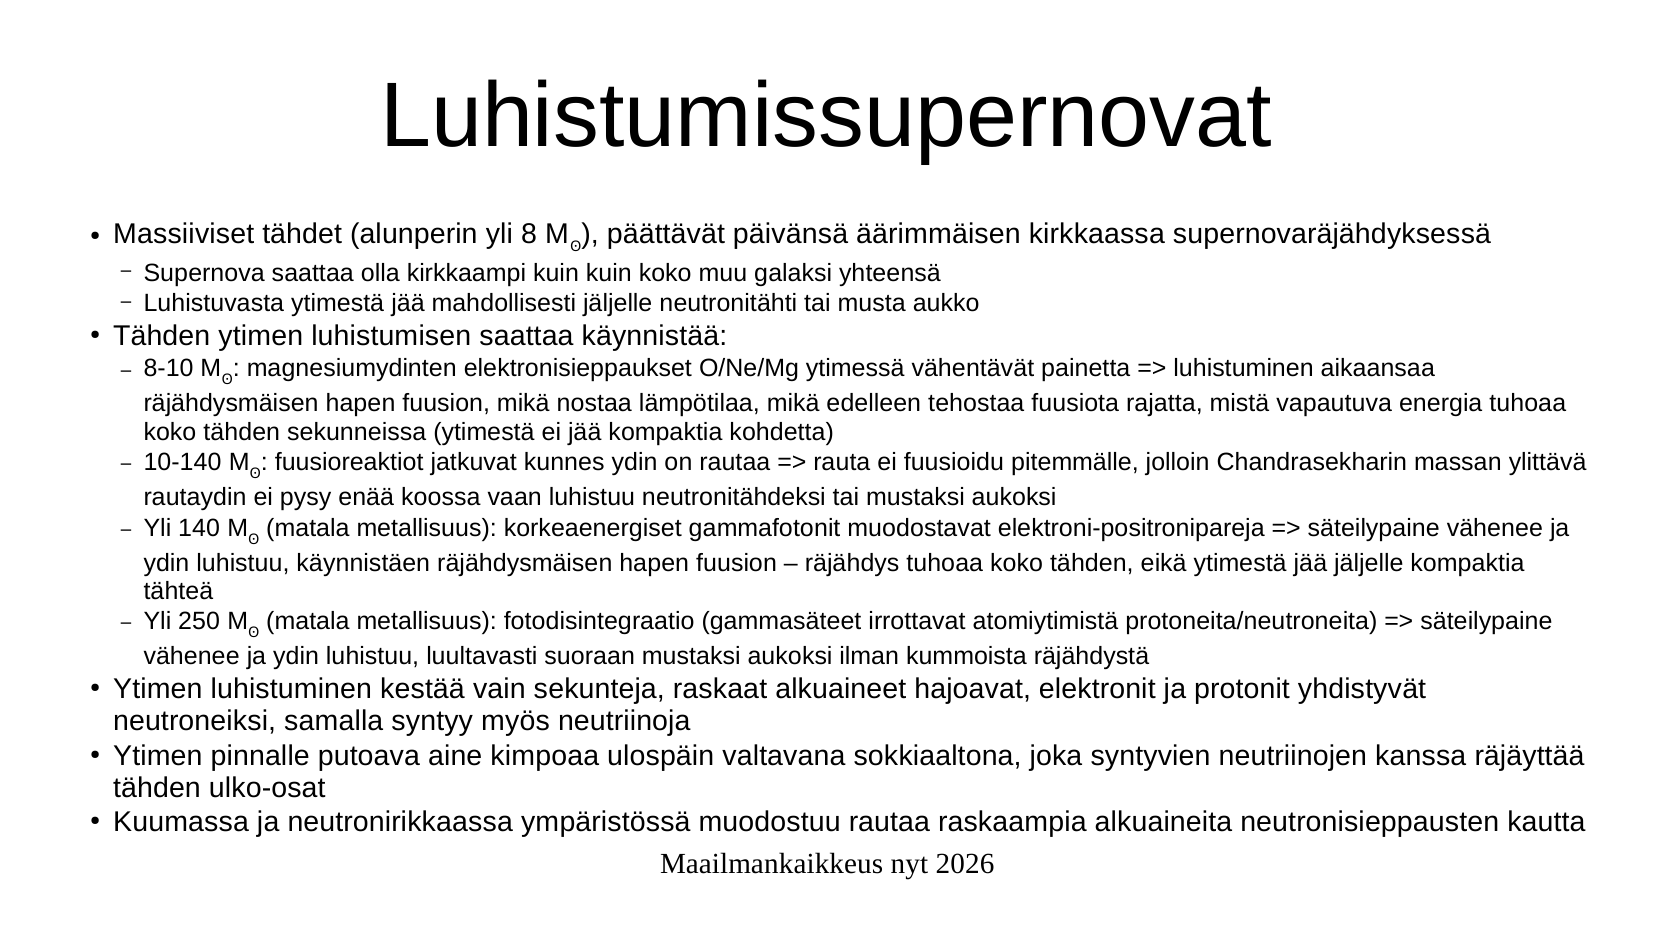

# Luhistumissupernovat
Massiiviset tähdet (alunperin yli 8 Mʘ), päättävät päivänsä äärimmäisen kirkkaassa supernovaräjähdyksessä
Supernova saattaa olla kirkkaampi kuin kuin koko muu galaksi yhteensä
Luhistuvasta ytimestä jää mahdollisesti jäljelle neutronitähti tai musta aukko
Tähden ytimen luhistumisen saattaa käynnistää:
8-10 Mʘ: magnesiumydinten elektronisieppaukset O/Ne/Mg ytimessä vähentävät painetta => luhistuminen aikaansaa räjähdysmäisen hapen fuusion, mikä nostaa lämpötilaa, mikä edelleen tehostaa fuusiota rajatta, mistä vapautuva energia tuhoaa koko tähden sekunneissa (ytimestä ei jää kompaktia kohdetta)
10-140 Mʘ: fuusioreaktiot jatkuvat kunnes ydin on rautaa => rauta ei fuusioidu pitemmälle, jolloin Chandrasekharin massan ylittävä rautaydin ei pysy enää koossa vaan luhistuu neutronitähdeksi tai mustaksi aukoksi
Yli 140 Mʘ (matala metallisuus): korkeaenergiset gammafotonit muodostavat elektroni-positronipareja => säteilypaine vähenee ja ydin luhistuu, käynnistäen räjähdysmäisen hapen fuusion – räjähdys tuhoaa koko tähden, eikä ytimestä jää jäljelle kompaktia tähteä
Yli 250 Mʘ (matala metallisuus): fotodisintegraatio (gammasäteet irrottavat atomiytimistä protoneita/neutroneita) => säteilypaine vähenee ja ydin luhistuu, luultavasti suoraan mustaksi aukoksi ilman kummoista räjähdystä
Ytimen luhistuminen kestää vain sekunteja, raskaat alkuaineet hajoavat, elektronit ja protonit yhdistyvät neutroneiksi, samalla syntyy myös neutriinoja
Ytimen pinnalle putoava aine kimpoaa ulospäin valtavana sokkiaaltona, joka syntyvien neutriinojen kanssa räjäyttää tähden ulko-osat
Kuumassa ja neutronirikkaassa ympäristössä muodostuu rautaa raskaampia alkuaineita neutronisieppausten kautta